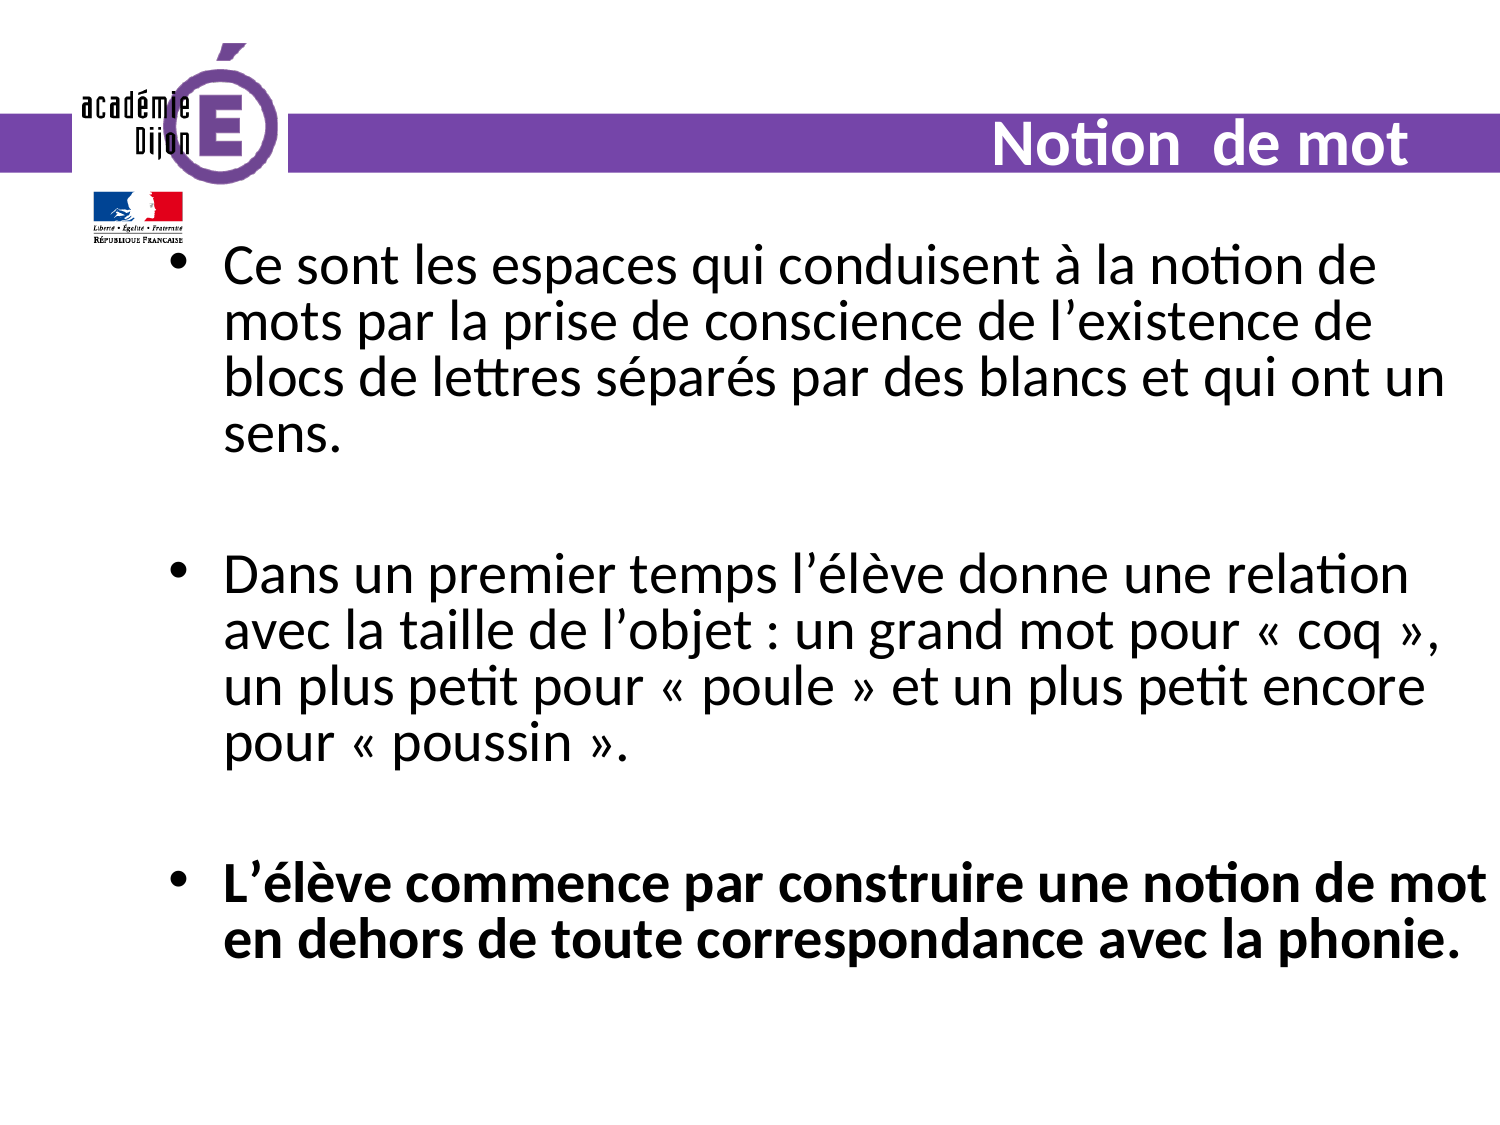

Notion de mot
Ce sont les espaces qui conduisent à la notion de mots par la prise de conscience de l’existence de blocs de lettres séparés par des blancs et qui ont un sens.
Dans un premier temps l’élève donne une relation avec la taille de l’objet : un grand mot pour « coq », un plus petit pour « poule » et un plus petit encore pour « poussin ».
L’élève commence par construire une notion de mot en dehors de toute correspondance avec la phonie.